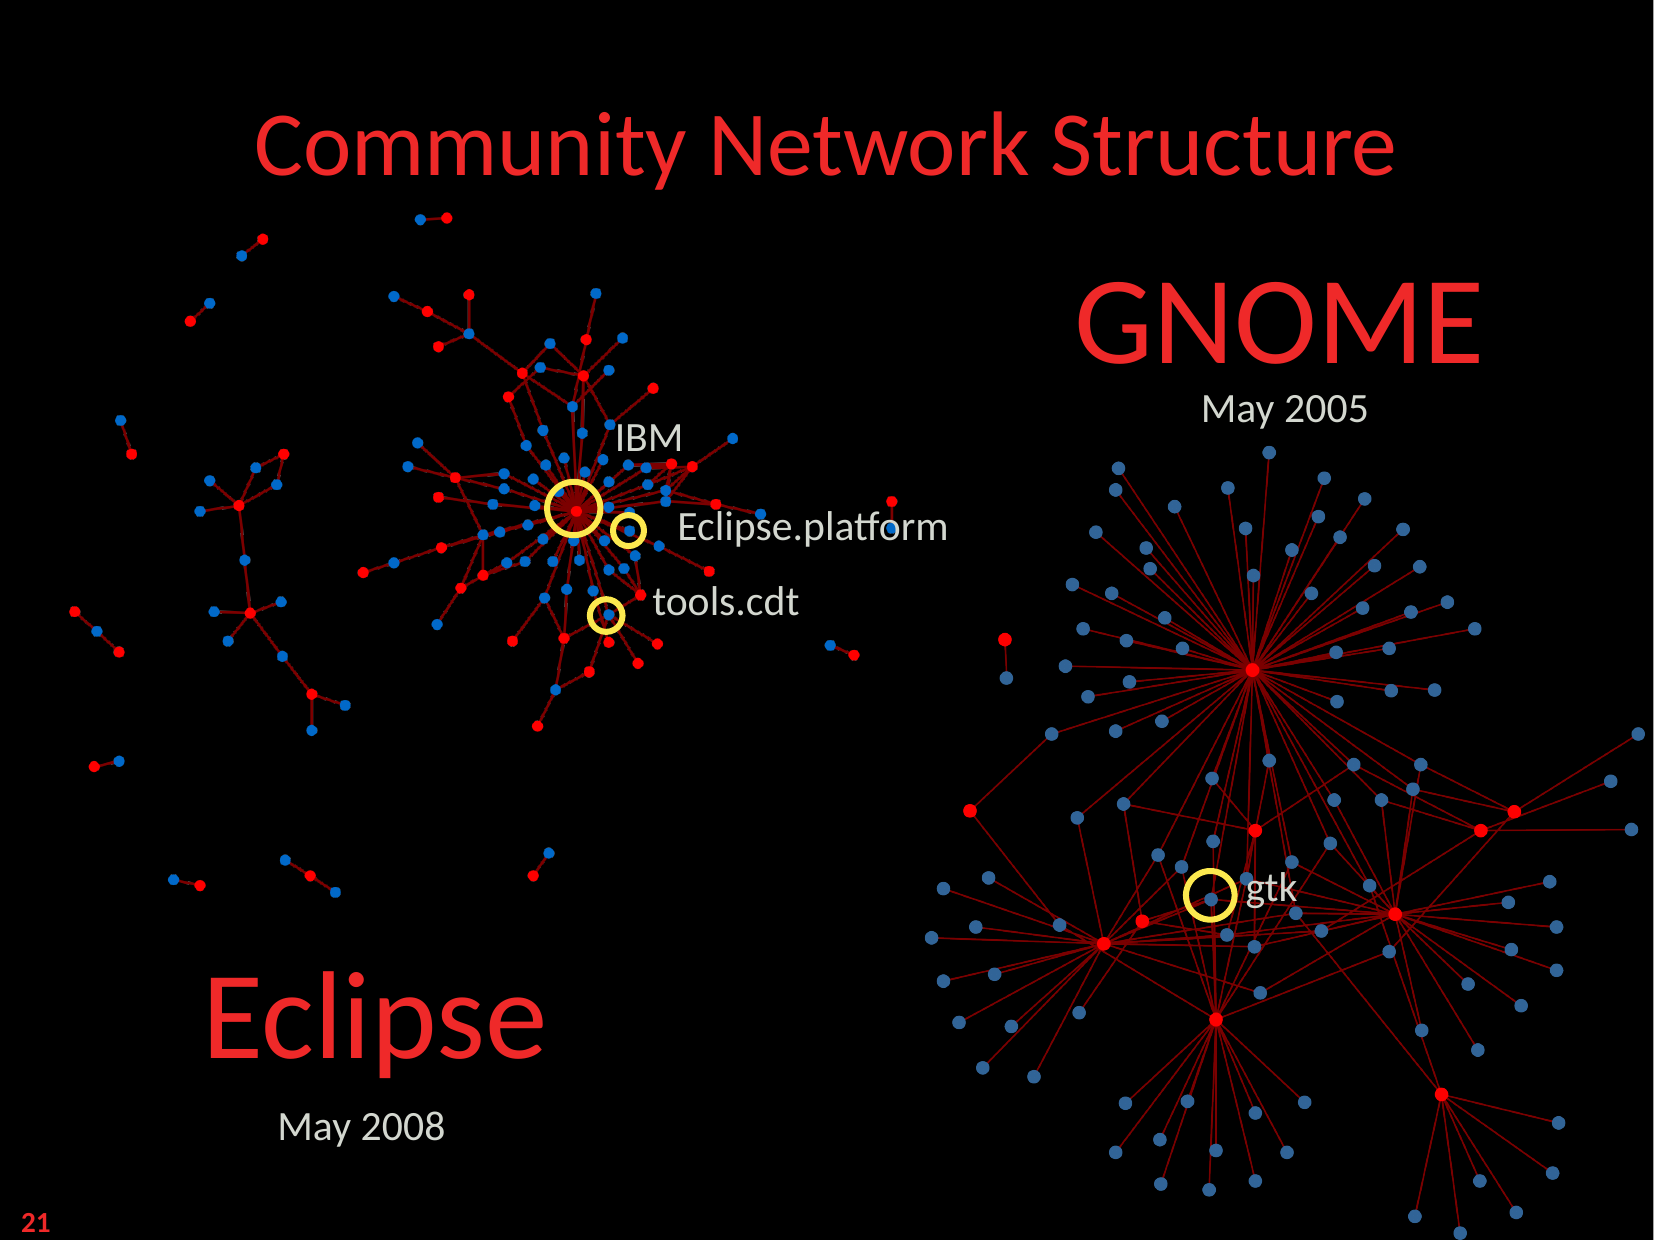

# Community Network Structure
GNOME
May 2005
IBM
Eclipse.platform
tools.cdt
gtk
Eclipse
May 2008
21